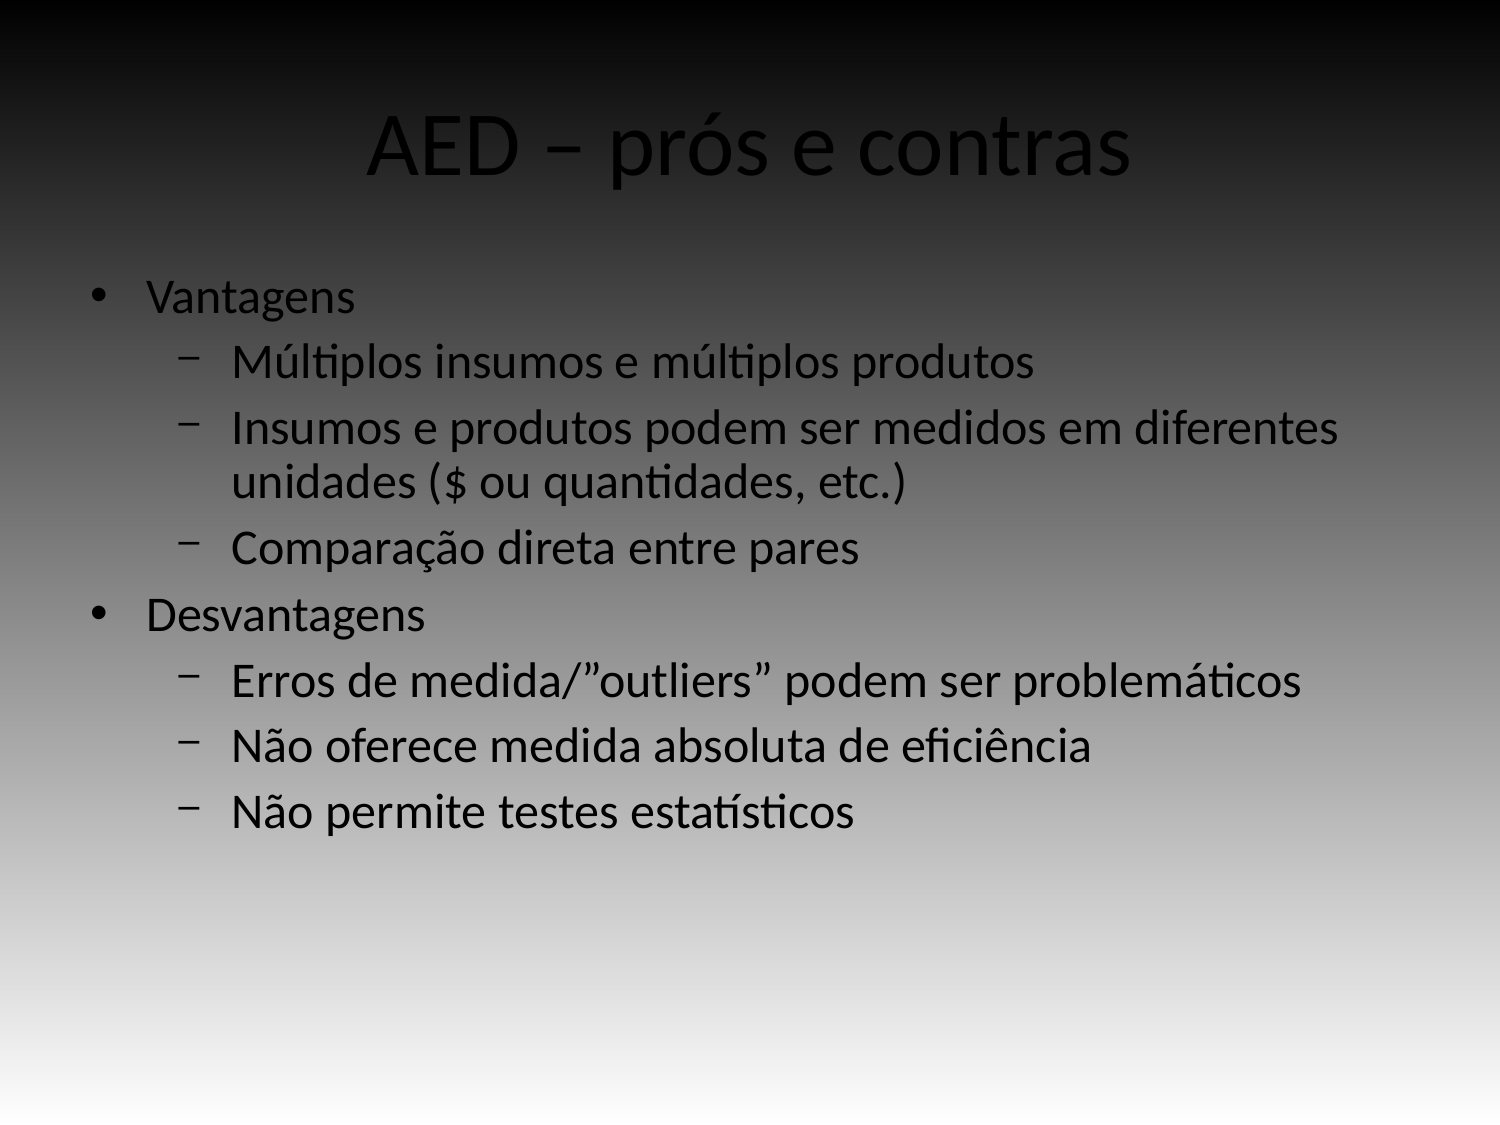

# AED – prós e contras
Vantagens
Múltiplos insumos e múltiplos produtos
Insumos e produtos podem ser medidos em diferentes unidades ($ ou quantidades, etc.)
Comparação direta entre pares
Desvantagens
Erros de medida/”outliers” podem ser problemáticos
Não oferece medida absoluta de eficiência
Não permite testes estatísticos